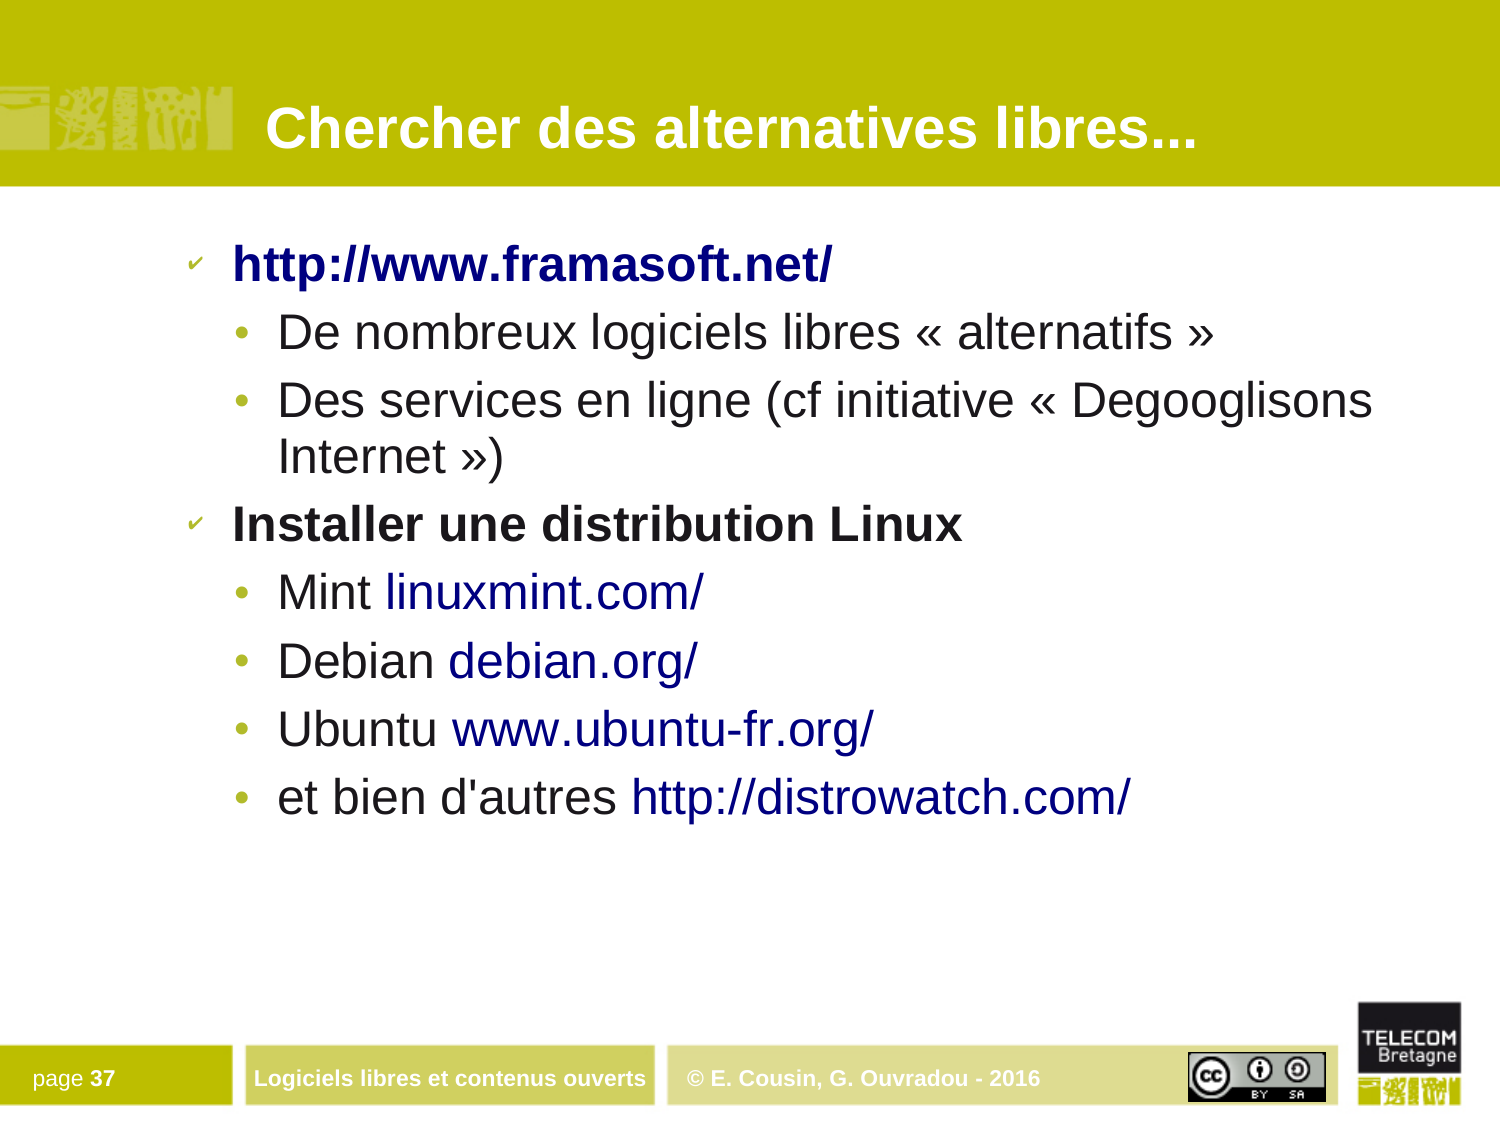

# Chercher des alternatives libres...
http://www.framasoft.net/
De nombreux logiciels libres « alternatifs »
Des services en ligne (cf initiative « Degooglisons Internet »)
Installer une distribution Linux
Mint linuxmint.com/
Debian debian.org/
Ubuntu www.ubuntu-fr.org/
et bien d'autres http://distrowatch.com/
37
© E. Cousin, G. Ouvradou - 2016